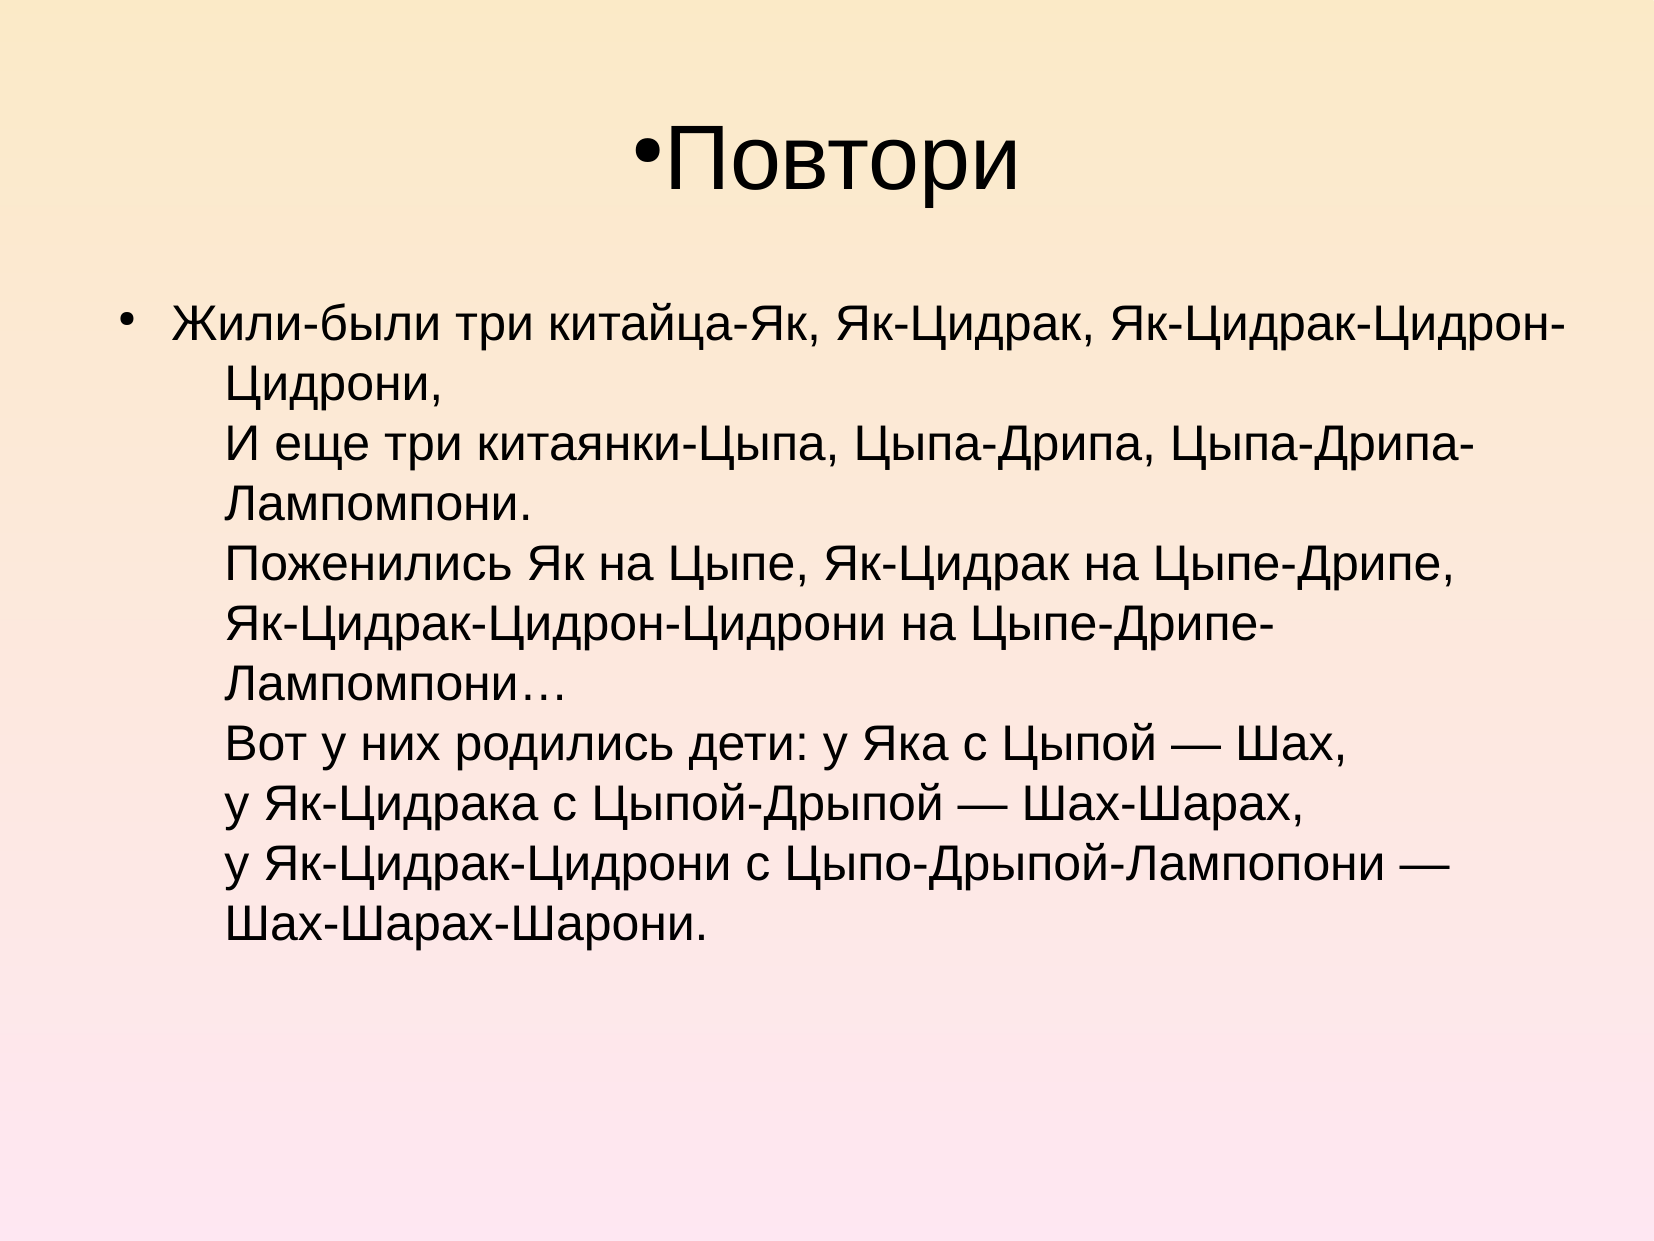

# Повтори
Жили-были три китайца-Як, Як-Цидрак, Як-Цидрак-Цидрон-Цидрони,
И еще три китаянки-Цыпа, Цыпа-Дрипа, Цыпа-Дрипа-Лампомпони.
Поженились Як на Цыпе, Як-Цидрак на Цыпе-Дрипе,
Як-Цидрак-Цидрон-Цидрони на Цыпе-Дрипе-Лампомпони…
Вот у них родились дети: у Яка с Цыпой — Шах,
у Як-Цидрака с Цыпой-Дрыпой — Шах-Шарах,
у Як-Цидрак-Цидрони с Цыпо-Дрыпой-Лампопони — Шах-Шарах-Шарони.